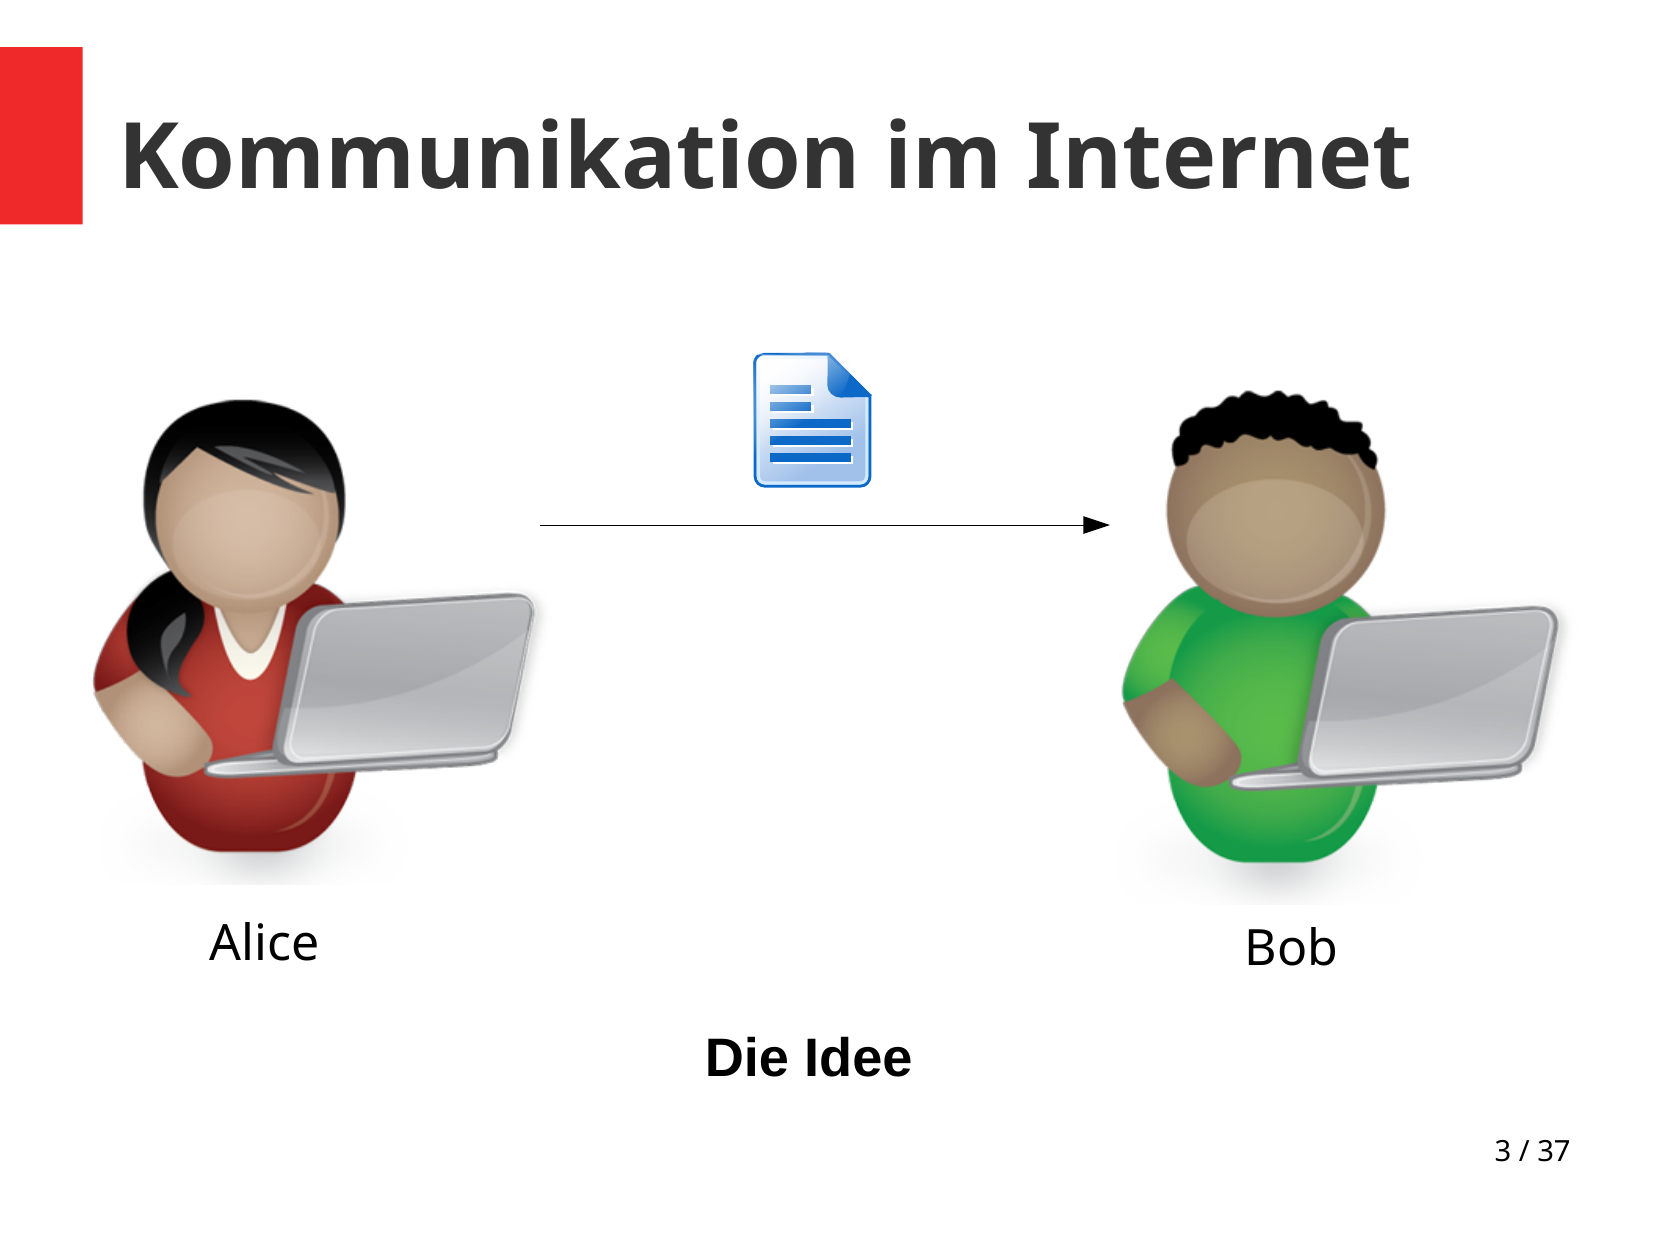

# Kommunikation im Internet
Alice
Bob
Die Idee
3